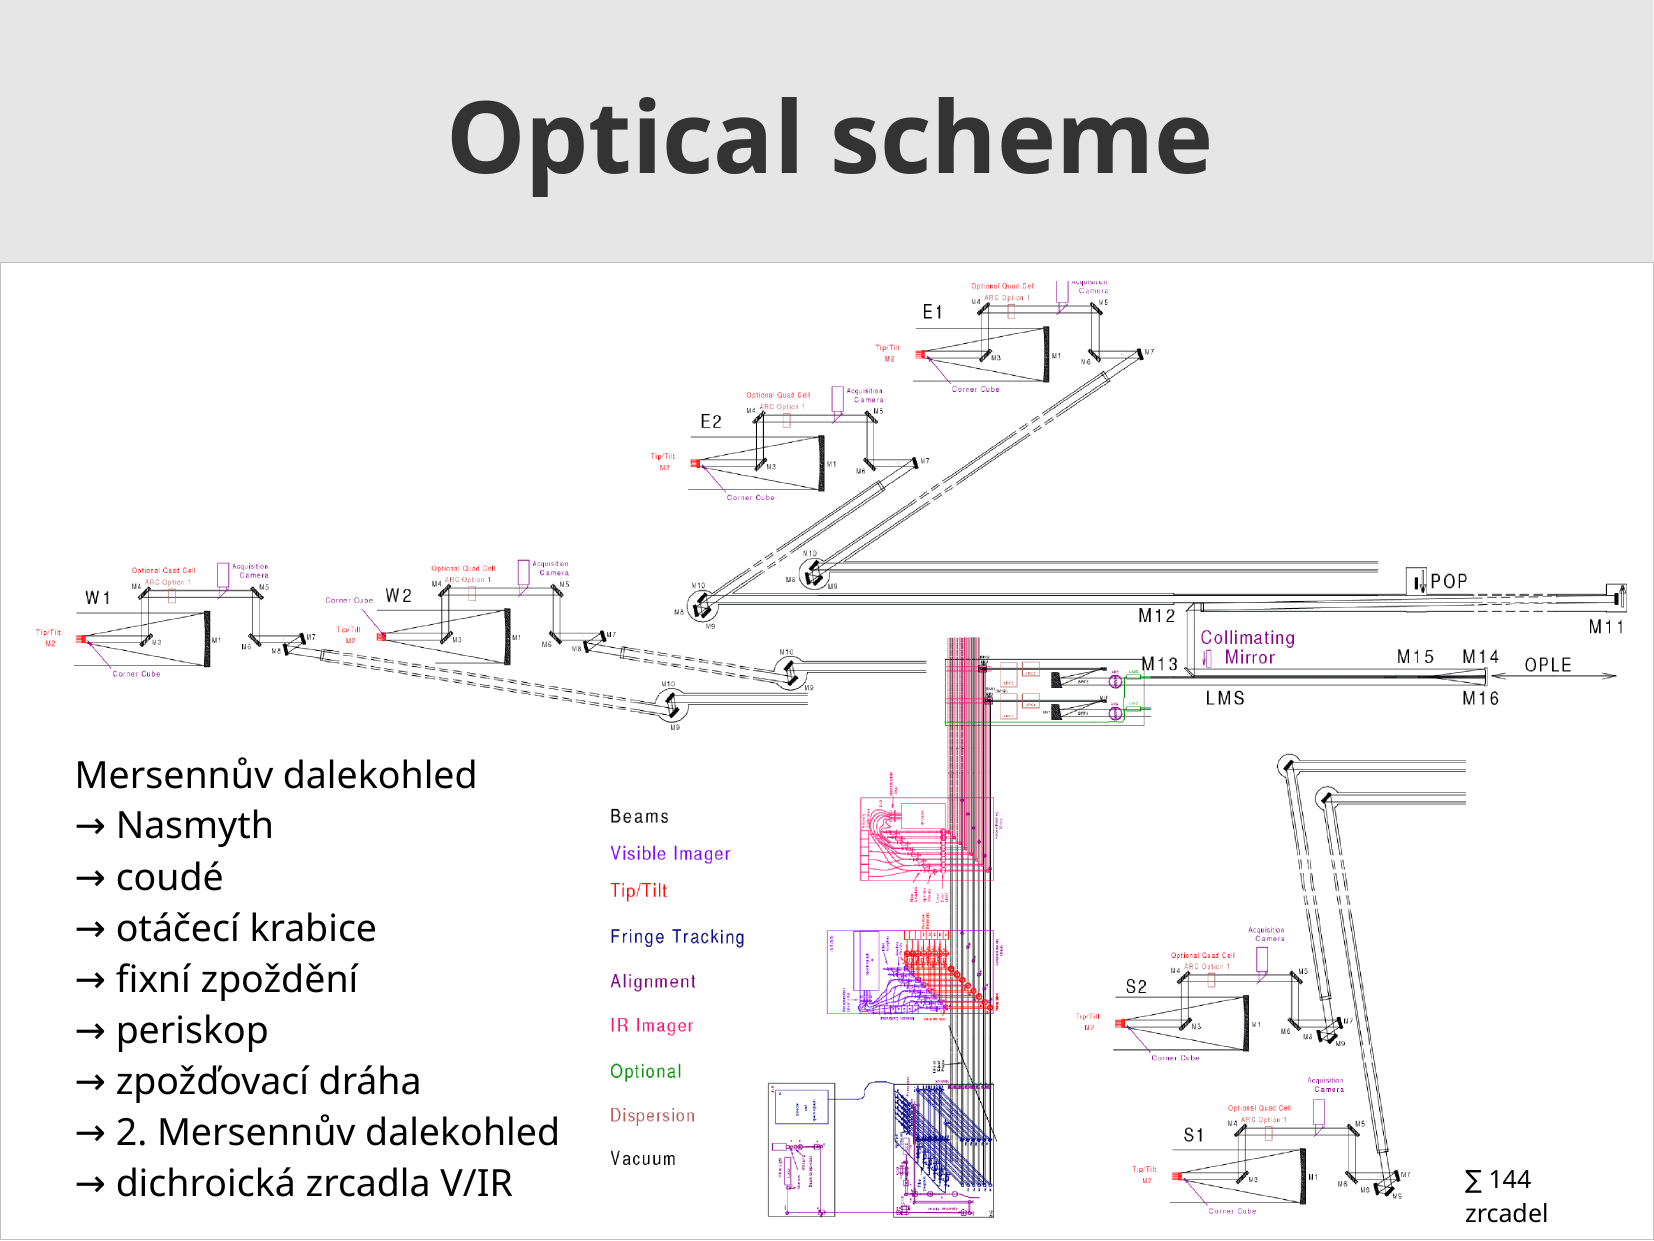

# Optical scheme
Mersennův dalekohled
→ Nasmyth
→ coudé
→ otáčecí krabice
→ fixní zpoždění
→ periskop
→ zpožďovací dráha
→ 2. Mersennův dalekohled
→ dichroická zrcadla V/IR
∑ 144 zrcadel